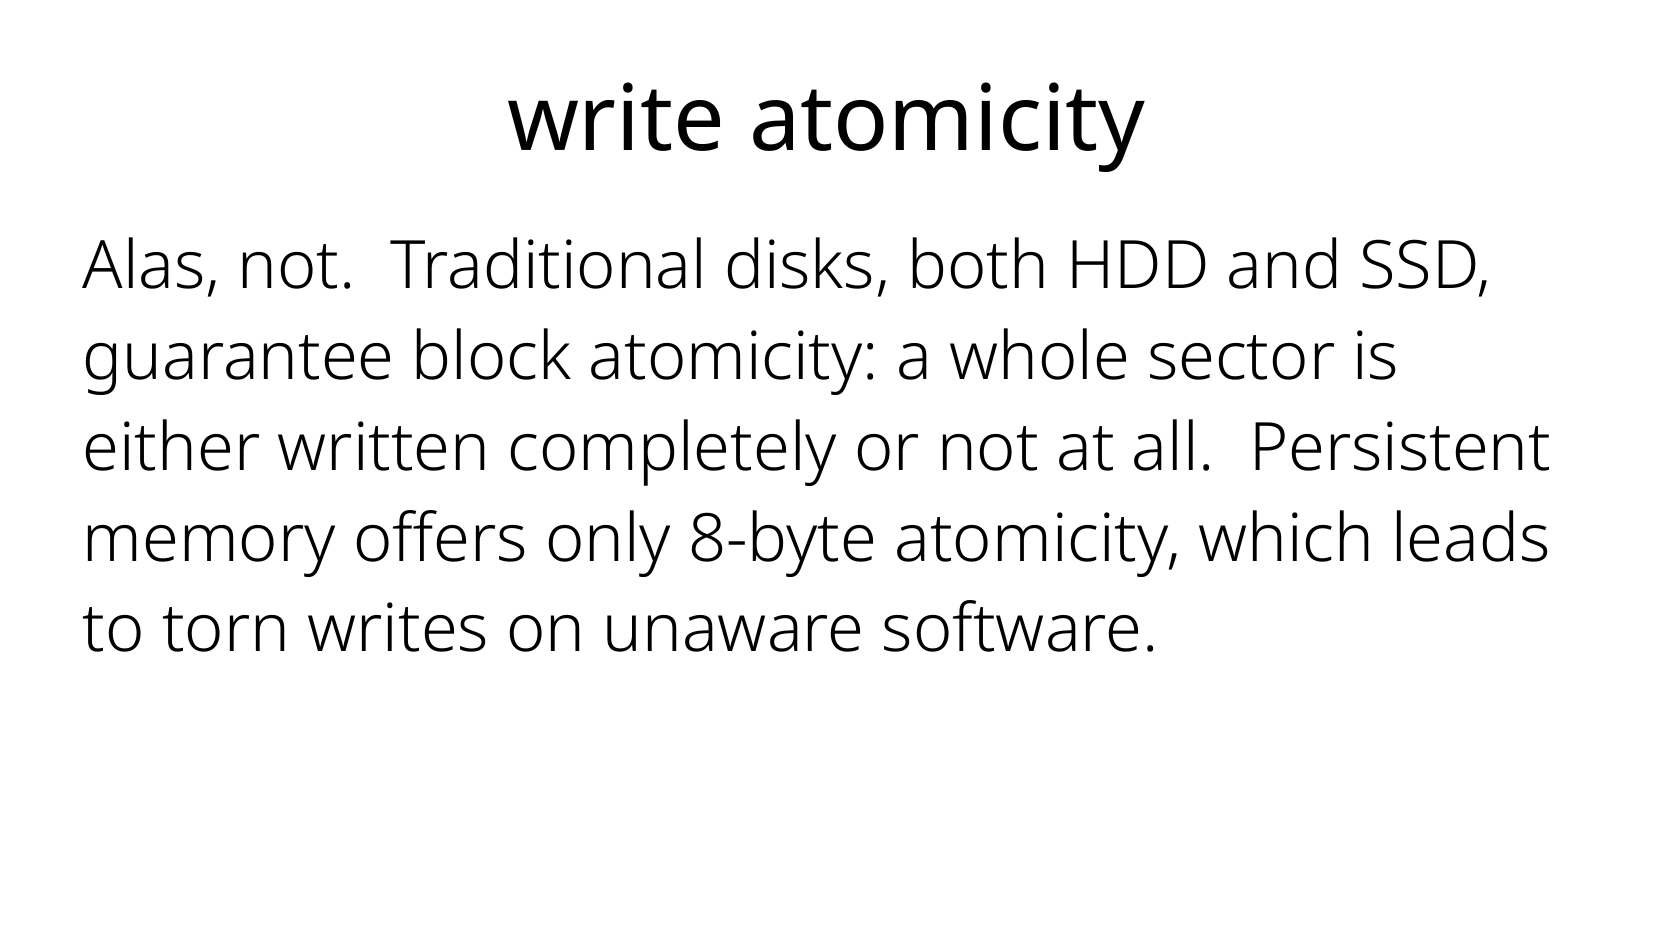

# write atomicity
Alas, not. Traditional disks, both HDD and SSD, guarantee block atomicity: a whole sector is either written completely or not at all. Persistent memory offers only 8-byte atomicity, which leads to torn writes on unaware software.